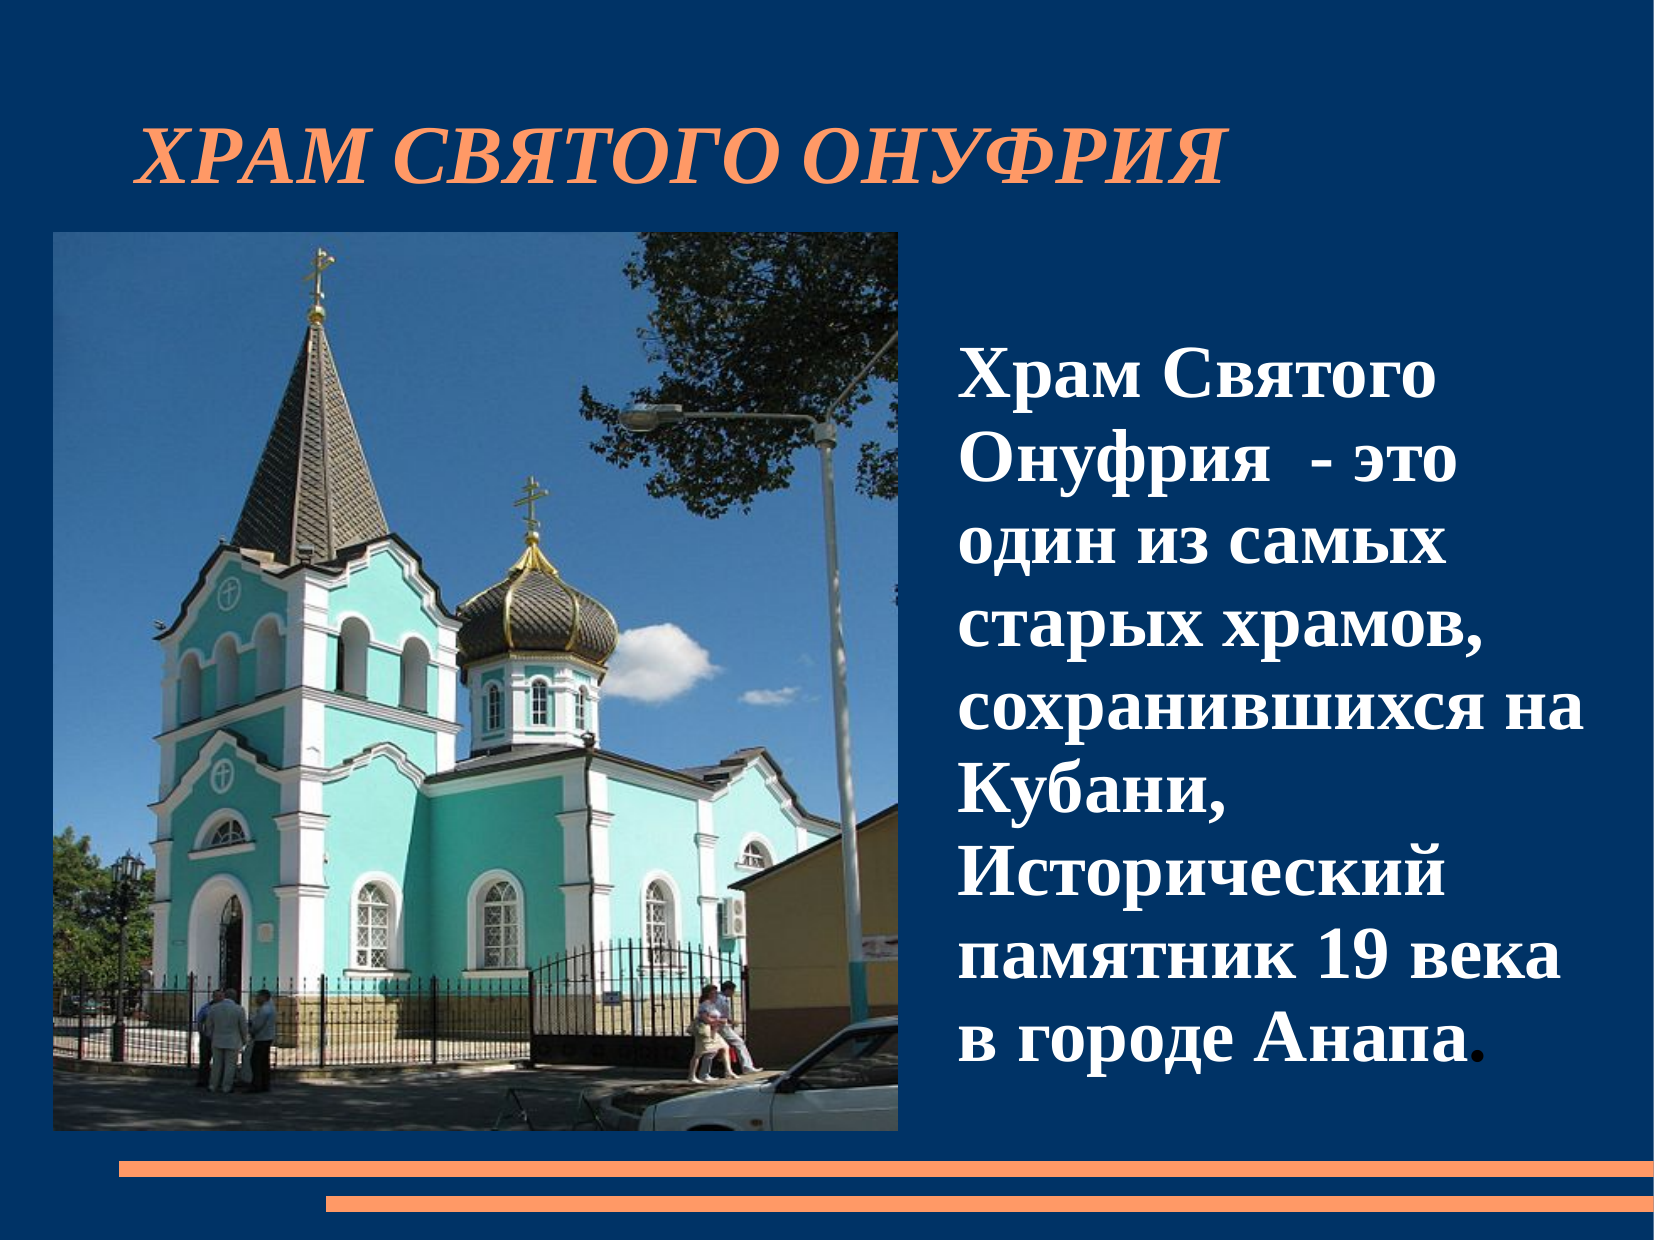

# ХРАМ СВЯТОГО ОНУФРИЯ
Храм Святого Онуфрия - это один из самых старых храмов, сохранившихся на Кубани, Исторический памятник 19 века в городе Анапа.